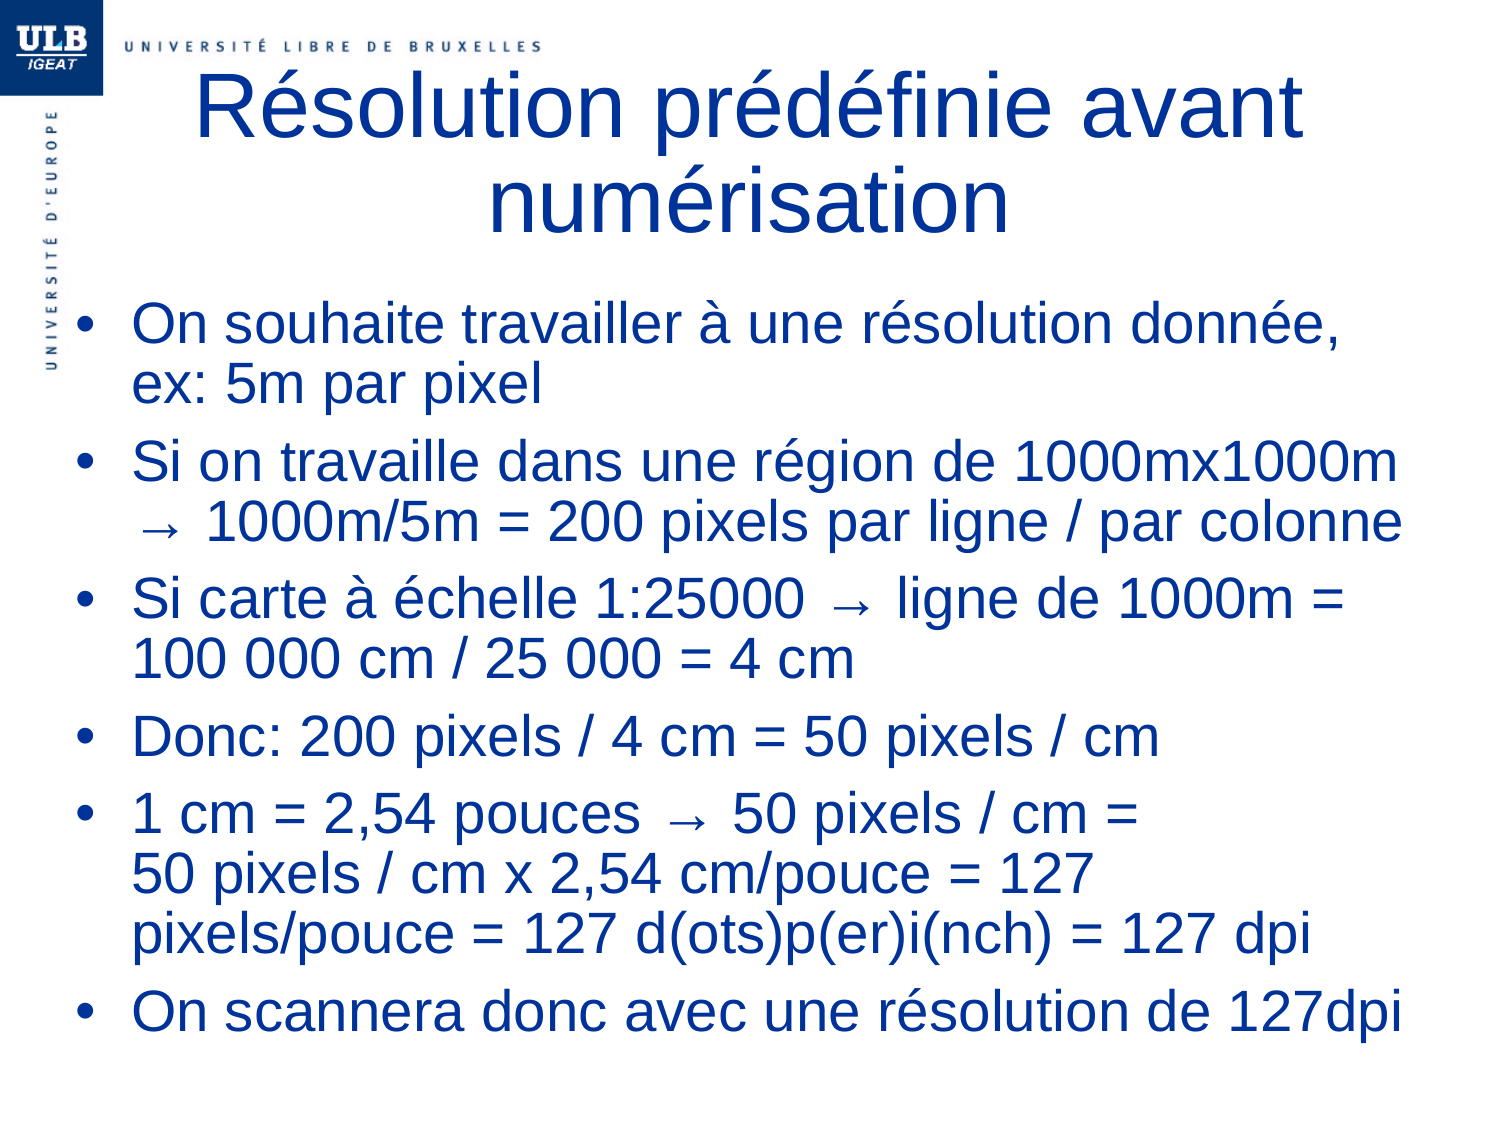

# Résolution prédéfinie avant numérisation
On souhaite travailler à une résolution donnée, ex: 5m par pixel
Si on travaille dans une région de 1000mx1000m → 1000m/5m = 200 pixels par ligne / par colonne
Si carte à échelle 1:25000 → ligne de 1000m = 100 000 cm / 25 000 = 4 cm
Donc: 200 pixels / 4 cm = 50 pixels / cm
1 cm = 2,54 pouces → 50 pixels / cm =
50 pixels / cm x 2,54 cm/pouce = 127 pixels/pouce = 127 d(ots)p(er)i(nch) = 127 dpi
On scannera donc avec une résolution de 127dpi